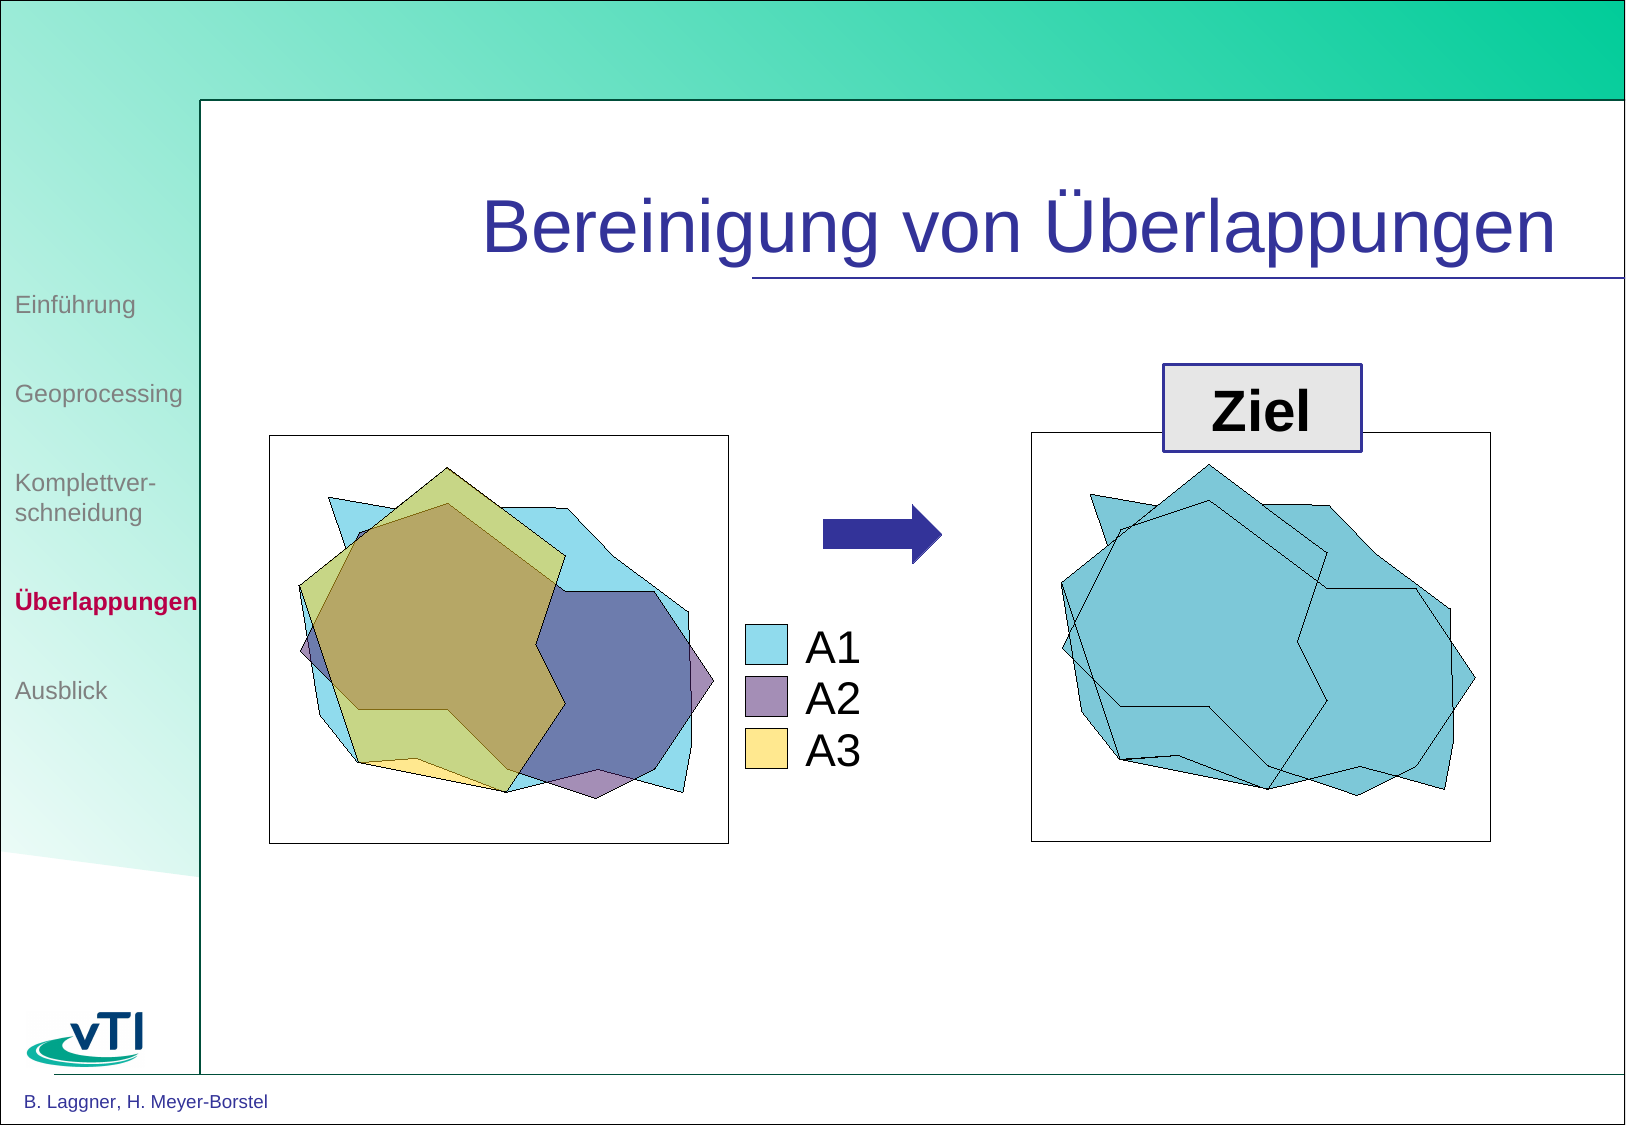

Bereinigung von Überlappungen
Einführung
Geoprocessing
Komplettver-schneidung
Überlappungen
Ausblick
 Ziel
A1
A2
A3